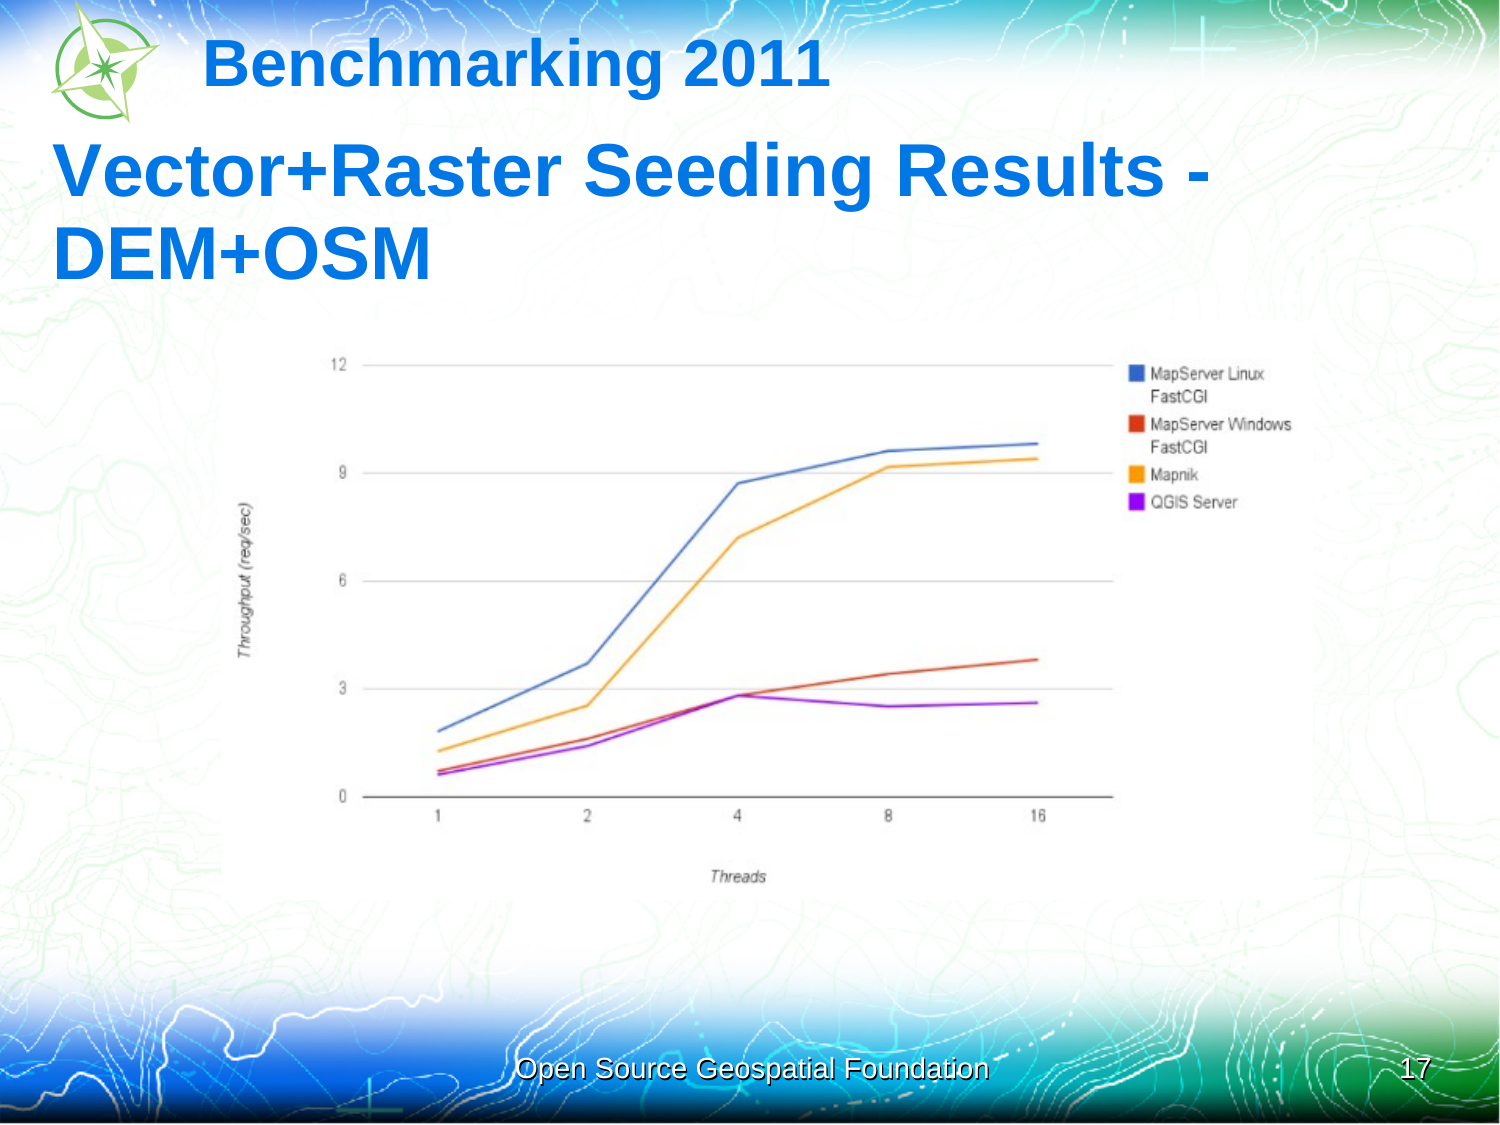

Benchmarking 2011
# Vector+Raster Seeding Results - DEM+OSM
Open Source Geospatial Foundation